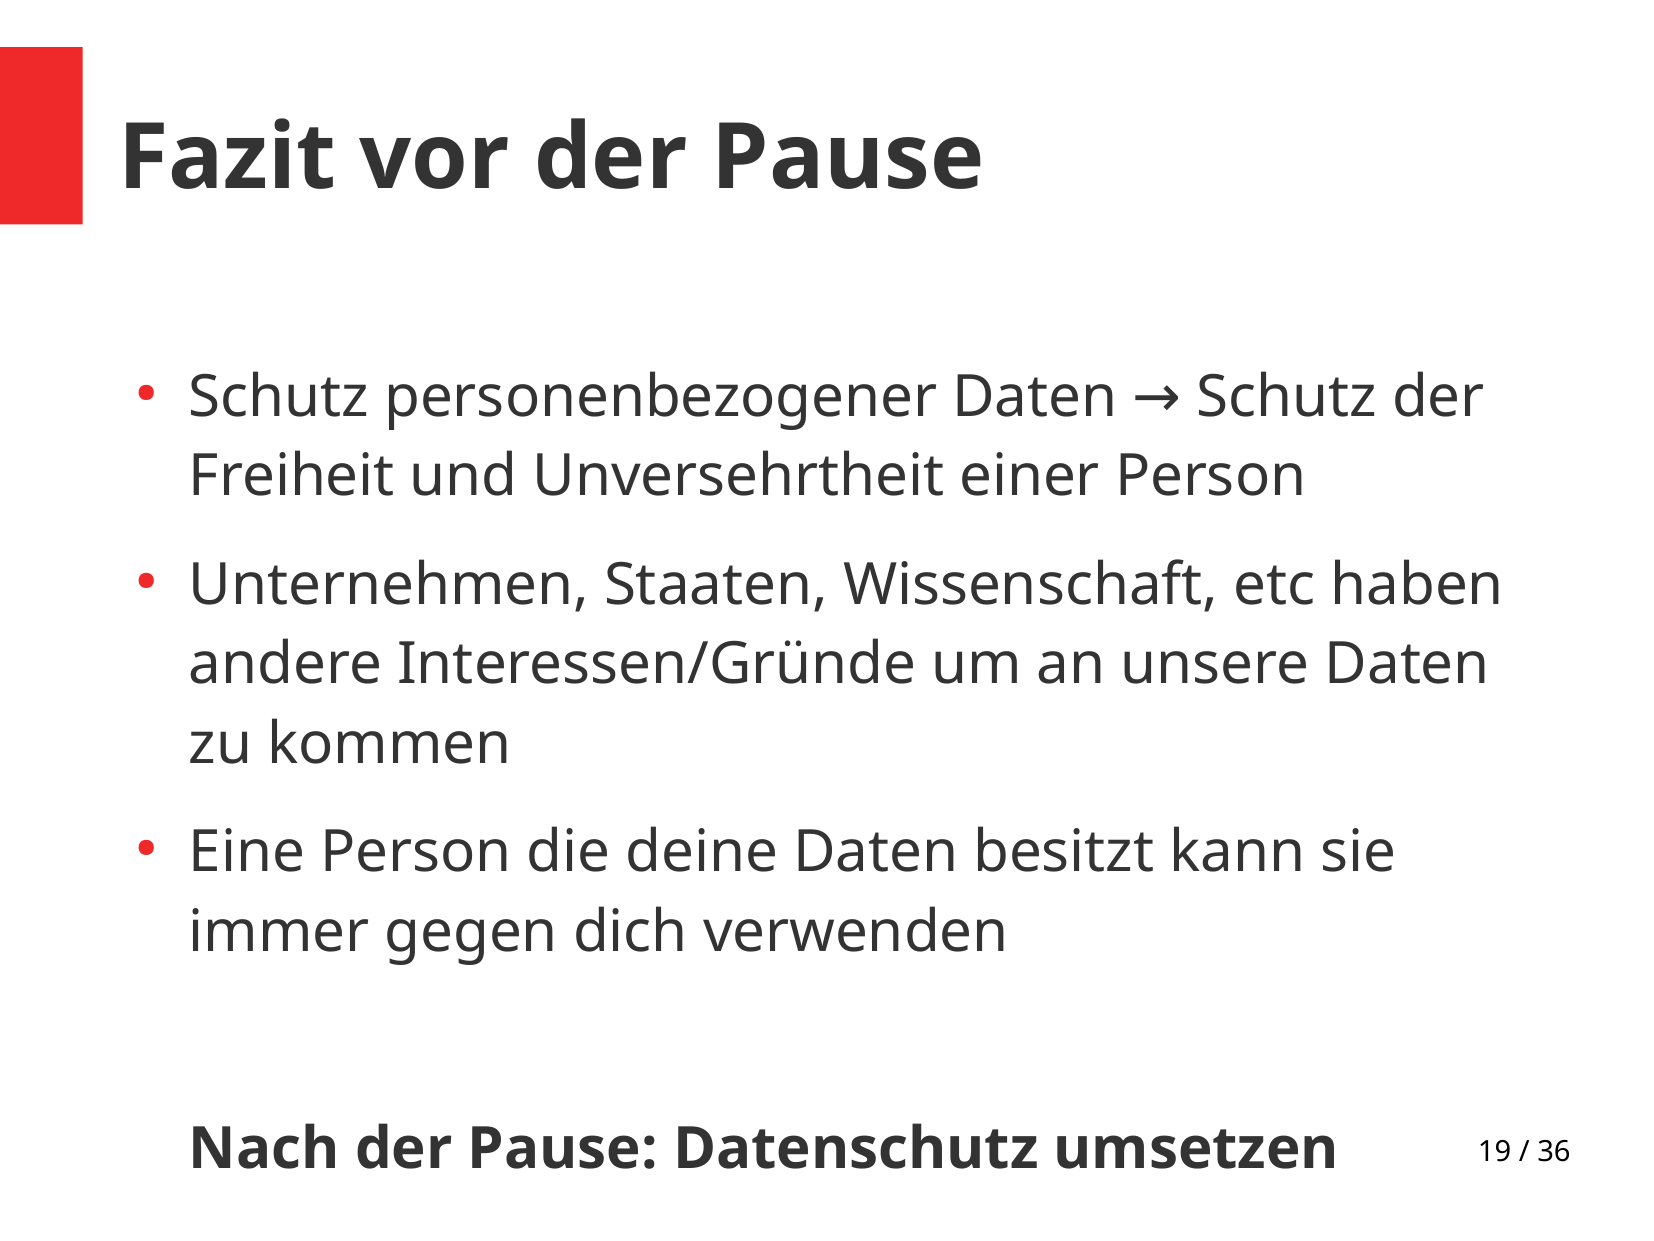

# Fazit vor der Pause
Schutz personenbezogener Daten → Schutz der Freiheit und Unversehrtheit einer Person
Unternehmen, Staaten, Wissenschaft, etc haben andere Interessen/Gründe um an unsere Daten zu kommen
Eine Person die deine Daten besitzt kann sie immer gegen dich verwenden
Nach der Pause: Datenschutz umsetzen
19